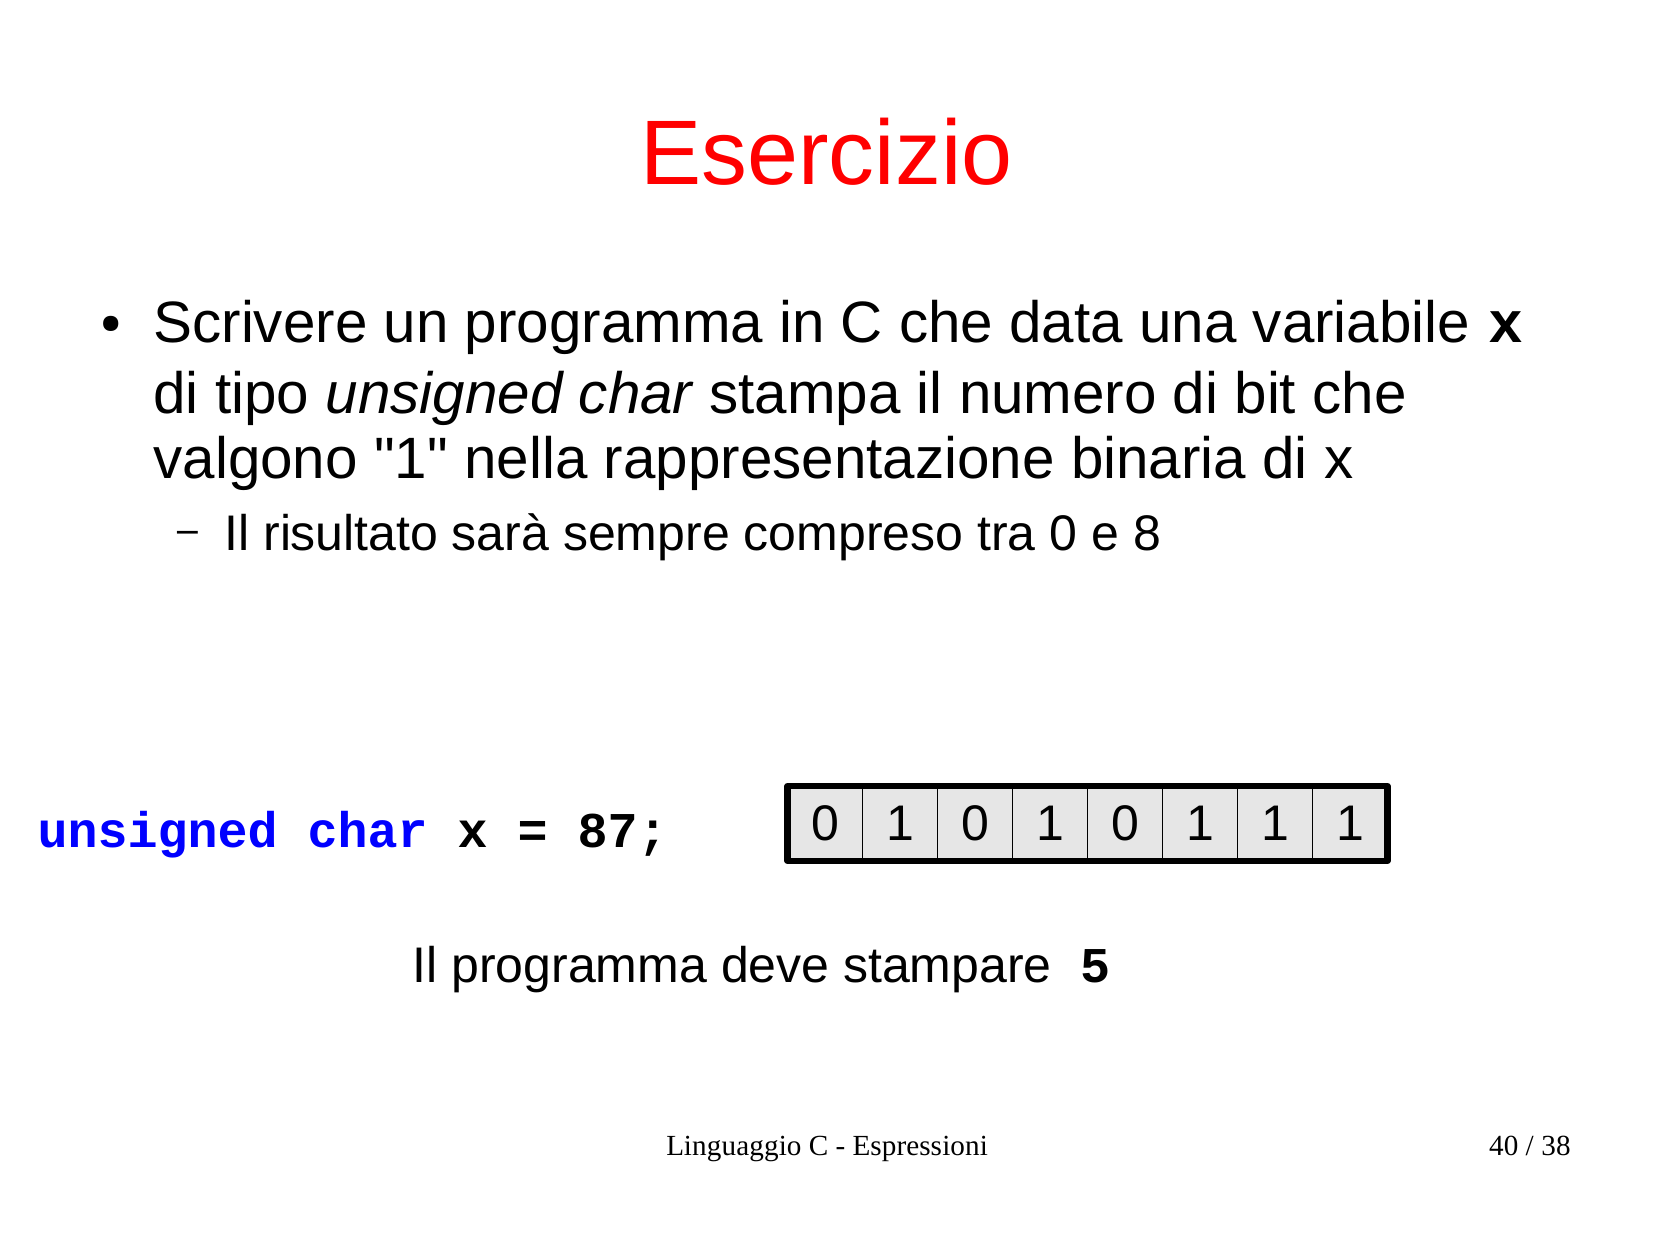

# Esercizio
Scrivere un programma in C che data una variabile x di tipo unsigned char stampa il numero di bit che valgono "1" nella rappresentazione binaria di x
Il risultato sarà sempre compreso tra 0 e 8
0
1
0
1
0
1
1
1
unsigned char x = 87;
Il programma deve stampare 5
Linguaggio C - Espressioni
40